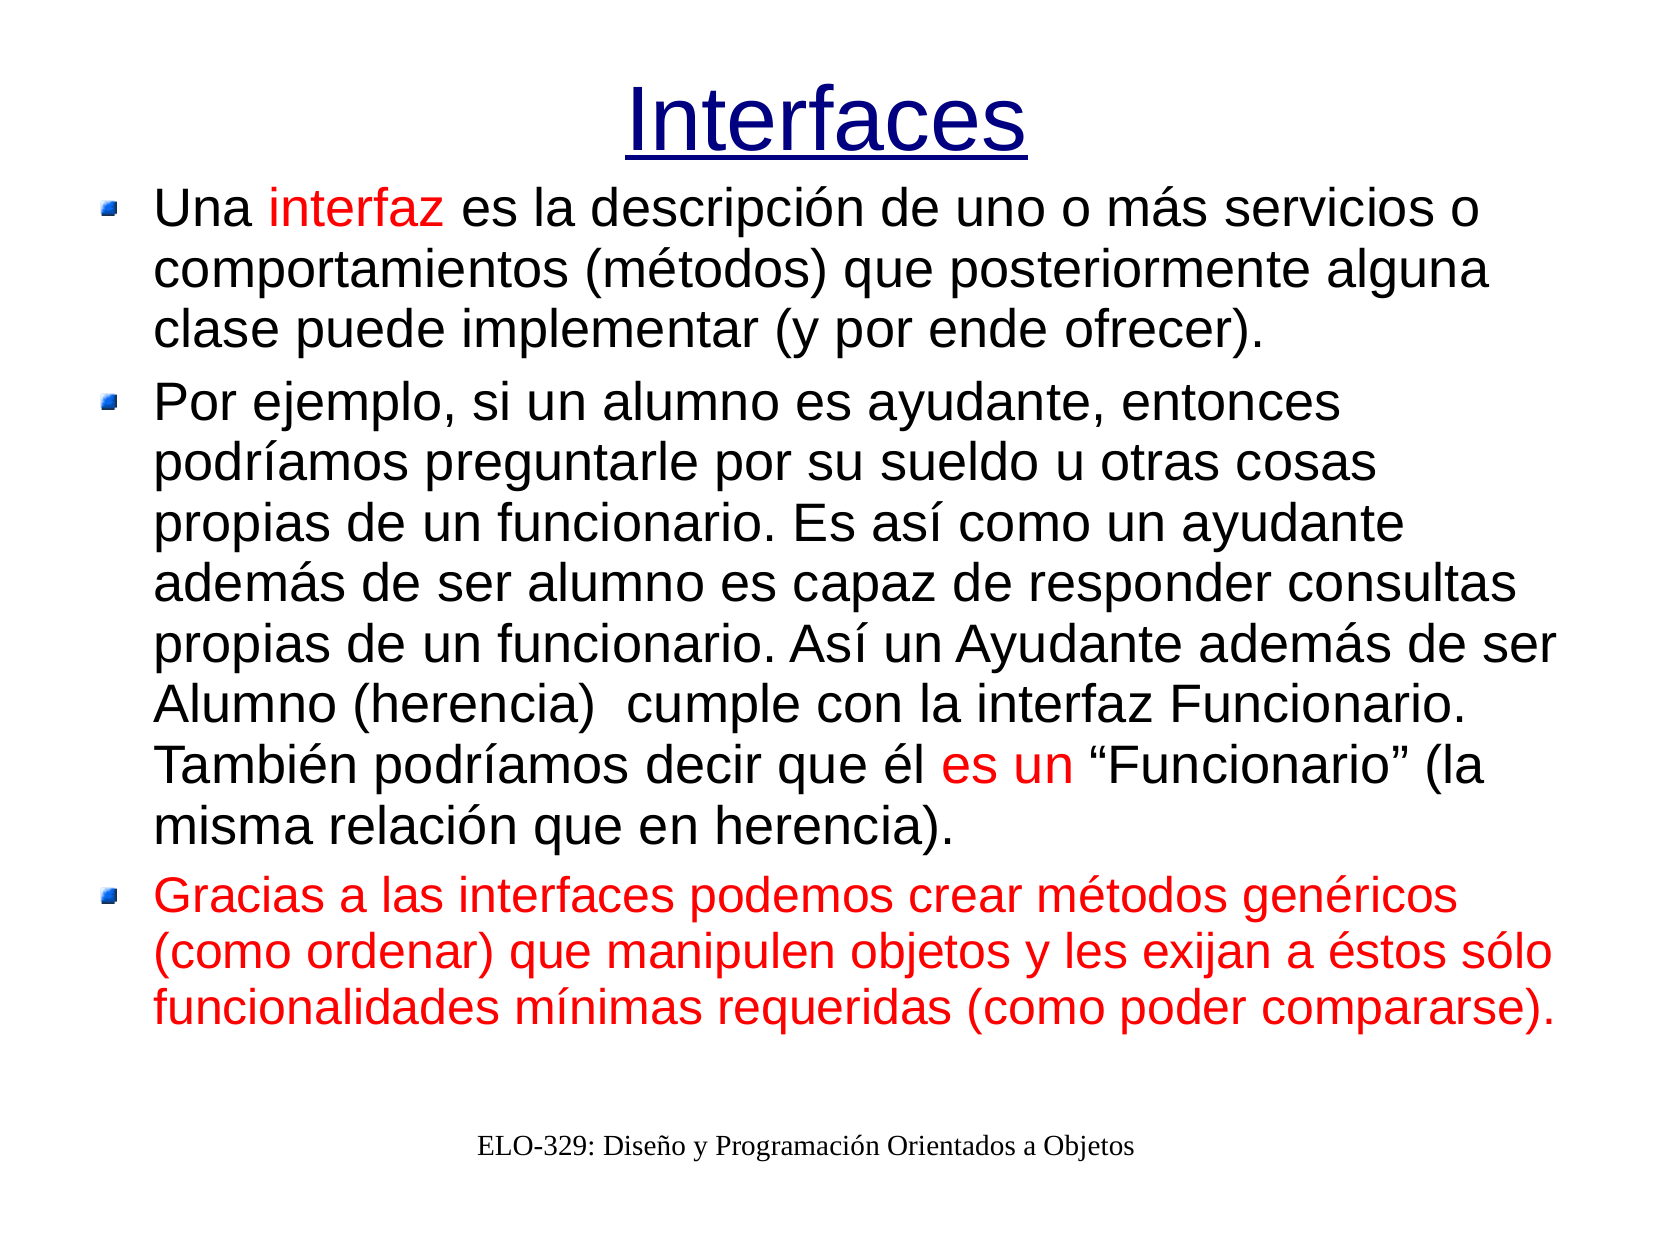

# Interfaces
Una interfaz es la descripción de uno o más servicios o comportamientos (métodos) que posteriormente alguna clase puede implementar (y por ende ofrecer).
Por ejemplo, si un alumno es ayudante, entonces podríamos preguntarle por su sueldo u otras cosas propias de un funcionario. Es así como un ayudante además de ser alumno es capaz de responder consultas propias de un funcionario. Así un Ayudante además de ser Alumno (herencia) cumple con la interfaz Funcionario. También podríamos decir que él es un “Funcionario” (la misma relación que en herencia).
Gracias a las interfaces podemos crear métodos genéricos (como ordenar) que manipulen objetos y les exijan a éstos sólo funcionalidades mínimas requeridas (como poder compararse).